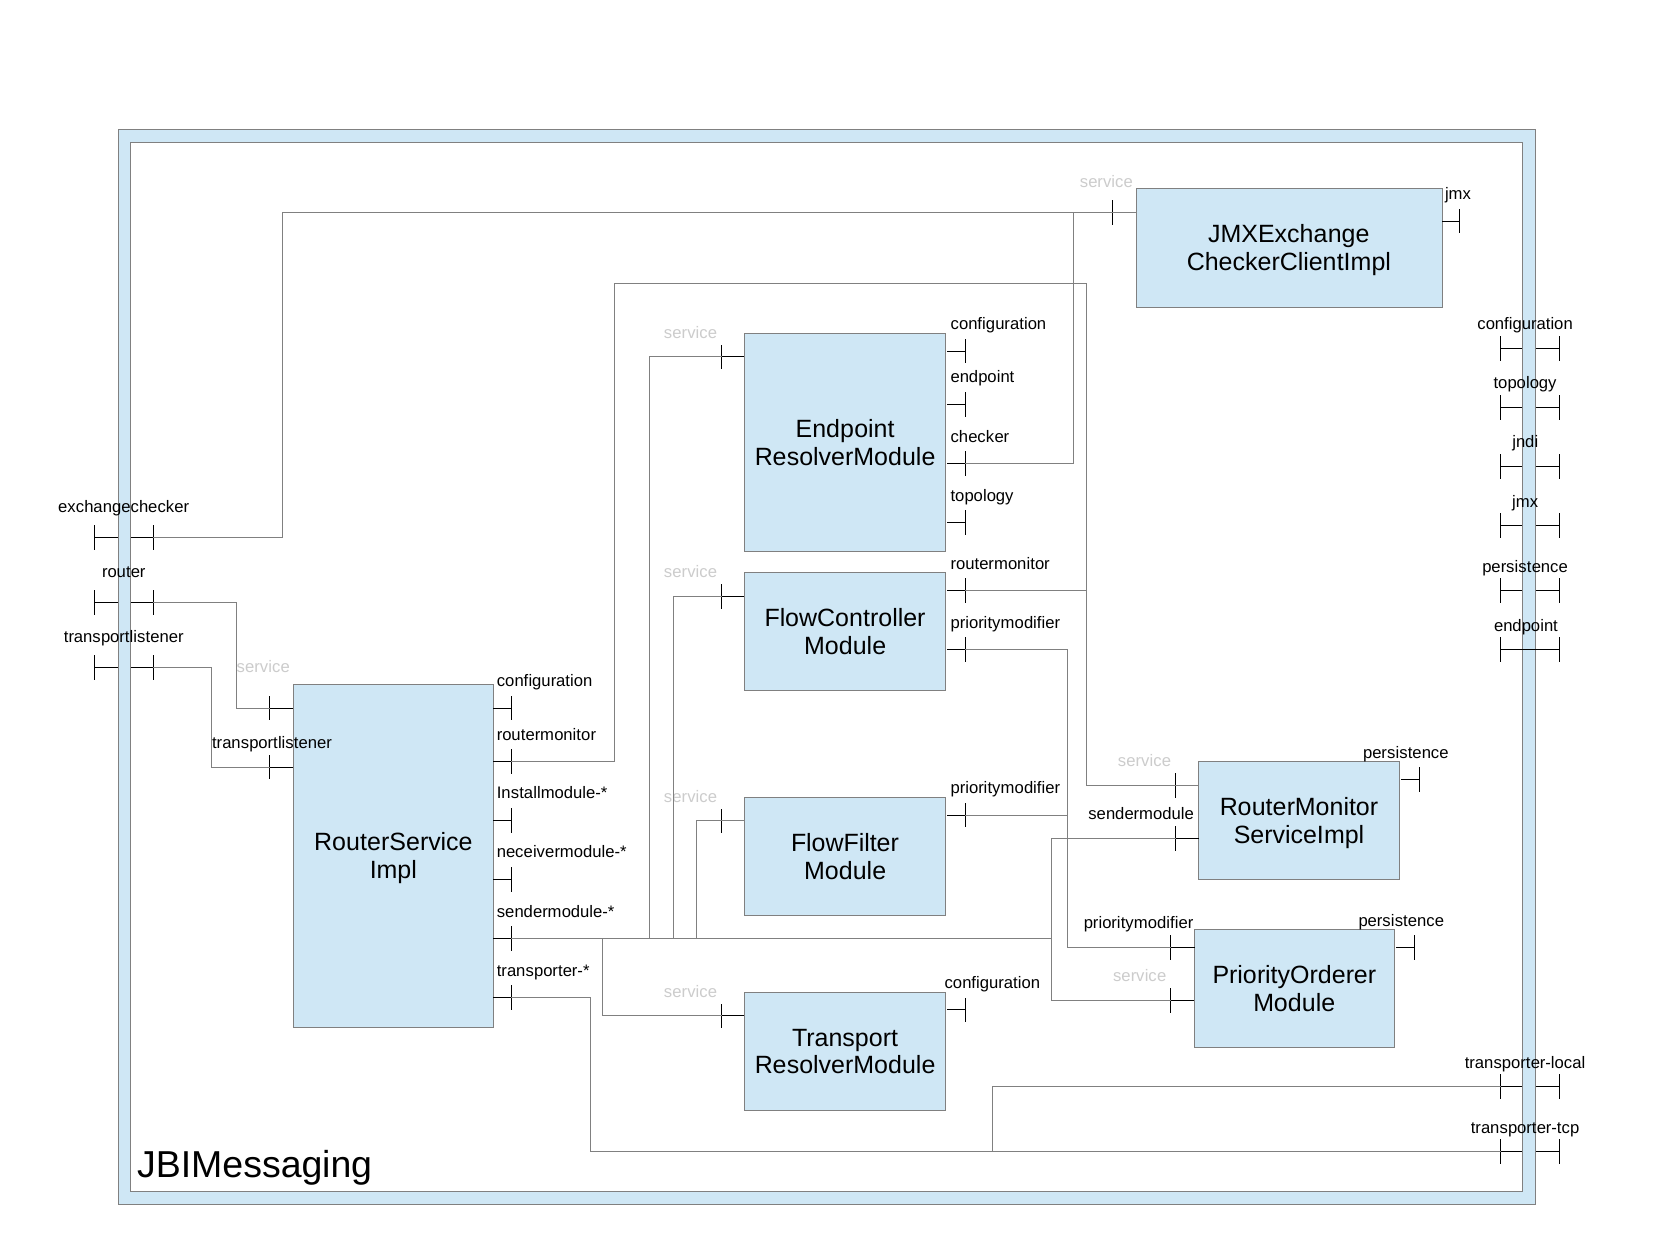

service
jmx
JMXExchange
CheckerClientImpl
configuration
configuration
service
Endpoint
ResolverModule
endpoint
topology
checker
jndi
topology
jmx
exchangechecker
routermonitor
persistence
router
service
FlowController
Module
prioritymodifier
endpoint
transportlistener
service
configuration
RouterService
Impl
routermonitor
transportlistener
persistence
service
RouterMonitor
ServiceImpl
prioritymodifier
Installmodule-*
service
sendermodule
FlowFilter
Module
neceivermodule-*
sendermodule-*
persistence
prioritymodifier
PriorityOrderer
Module
transporter-*
service
configuration
service
Transport
ResolverModule
transporter-local
transporter-tcp
JBIMessaging